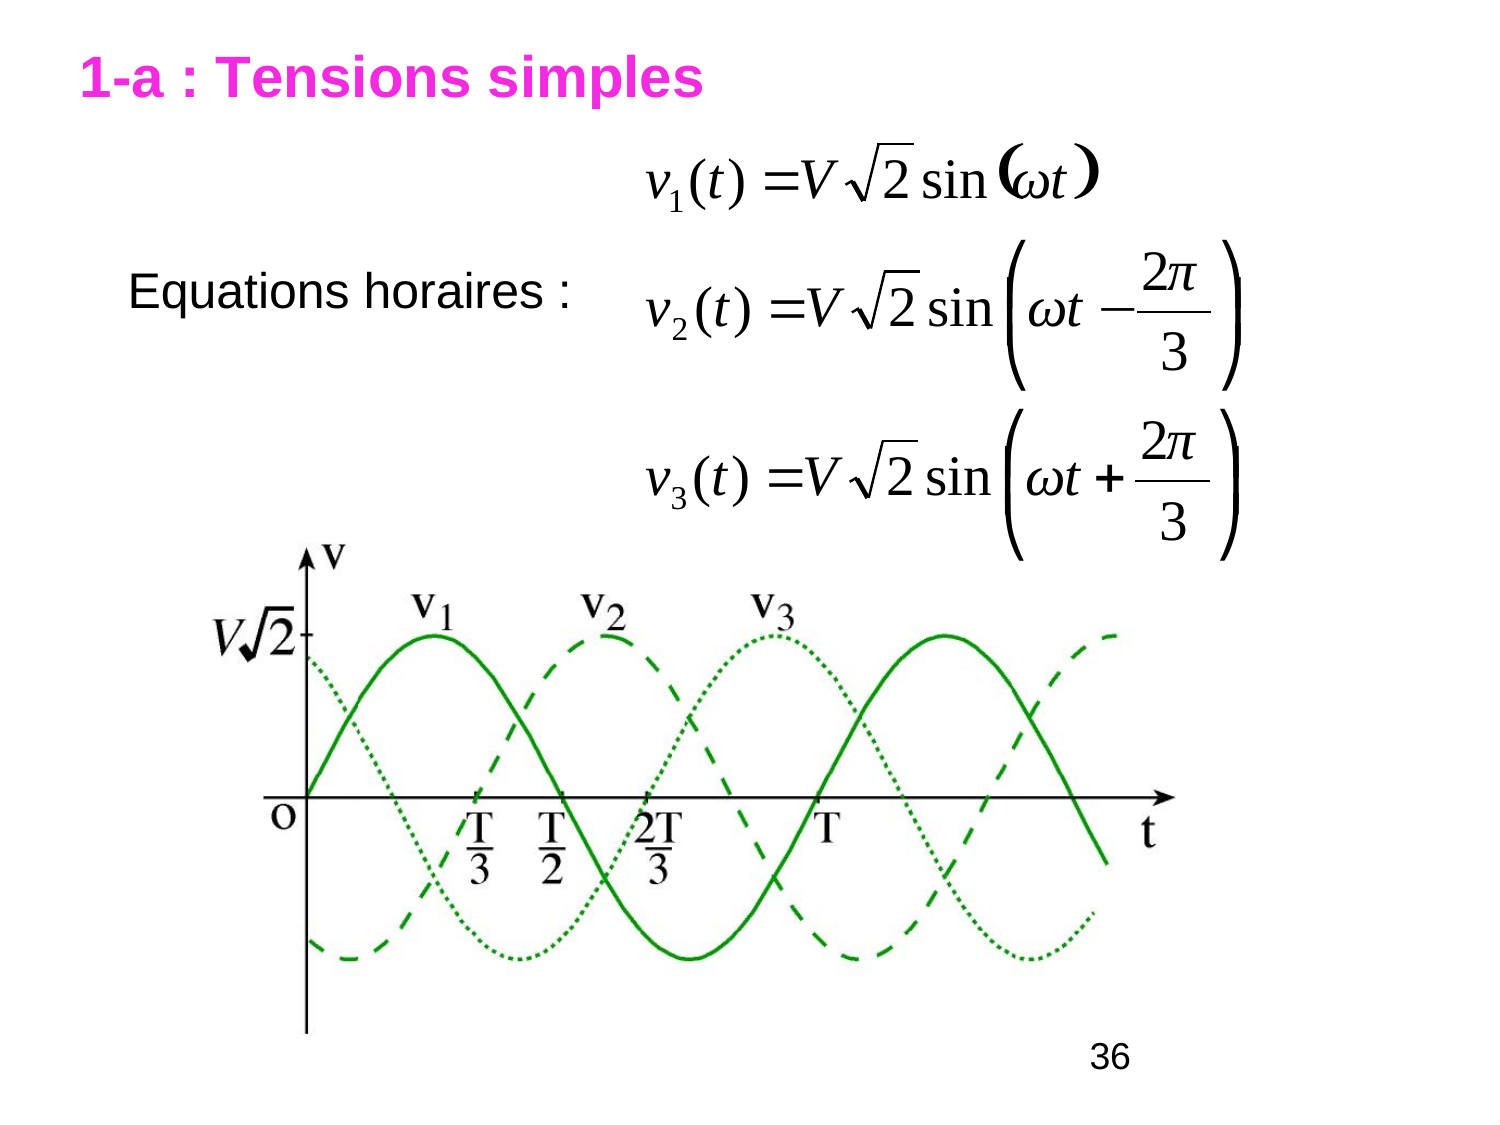

1-a : Tensions simples
Equations horaires :
36